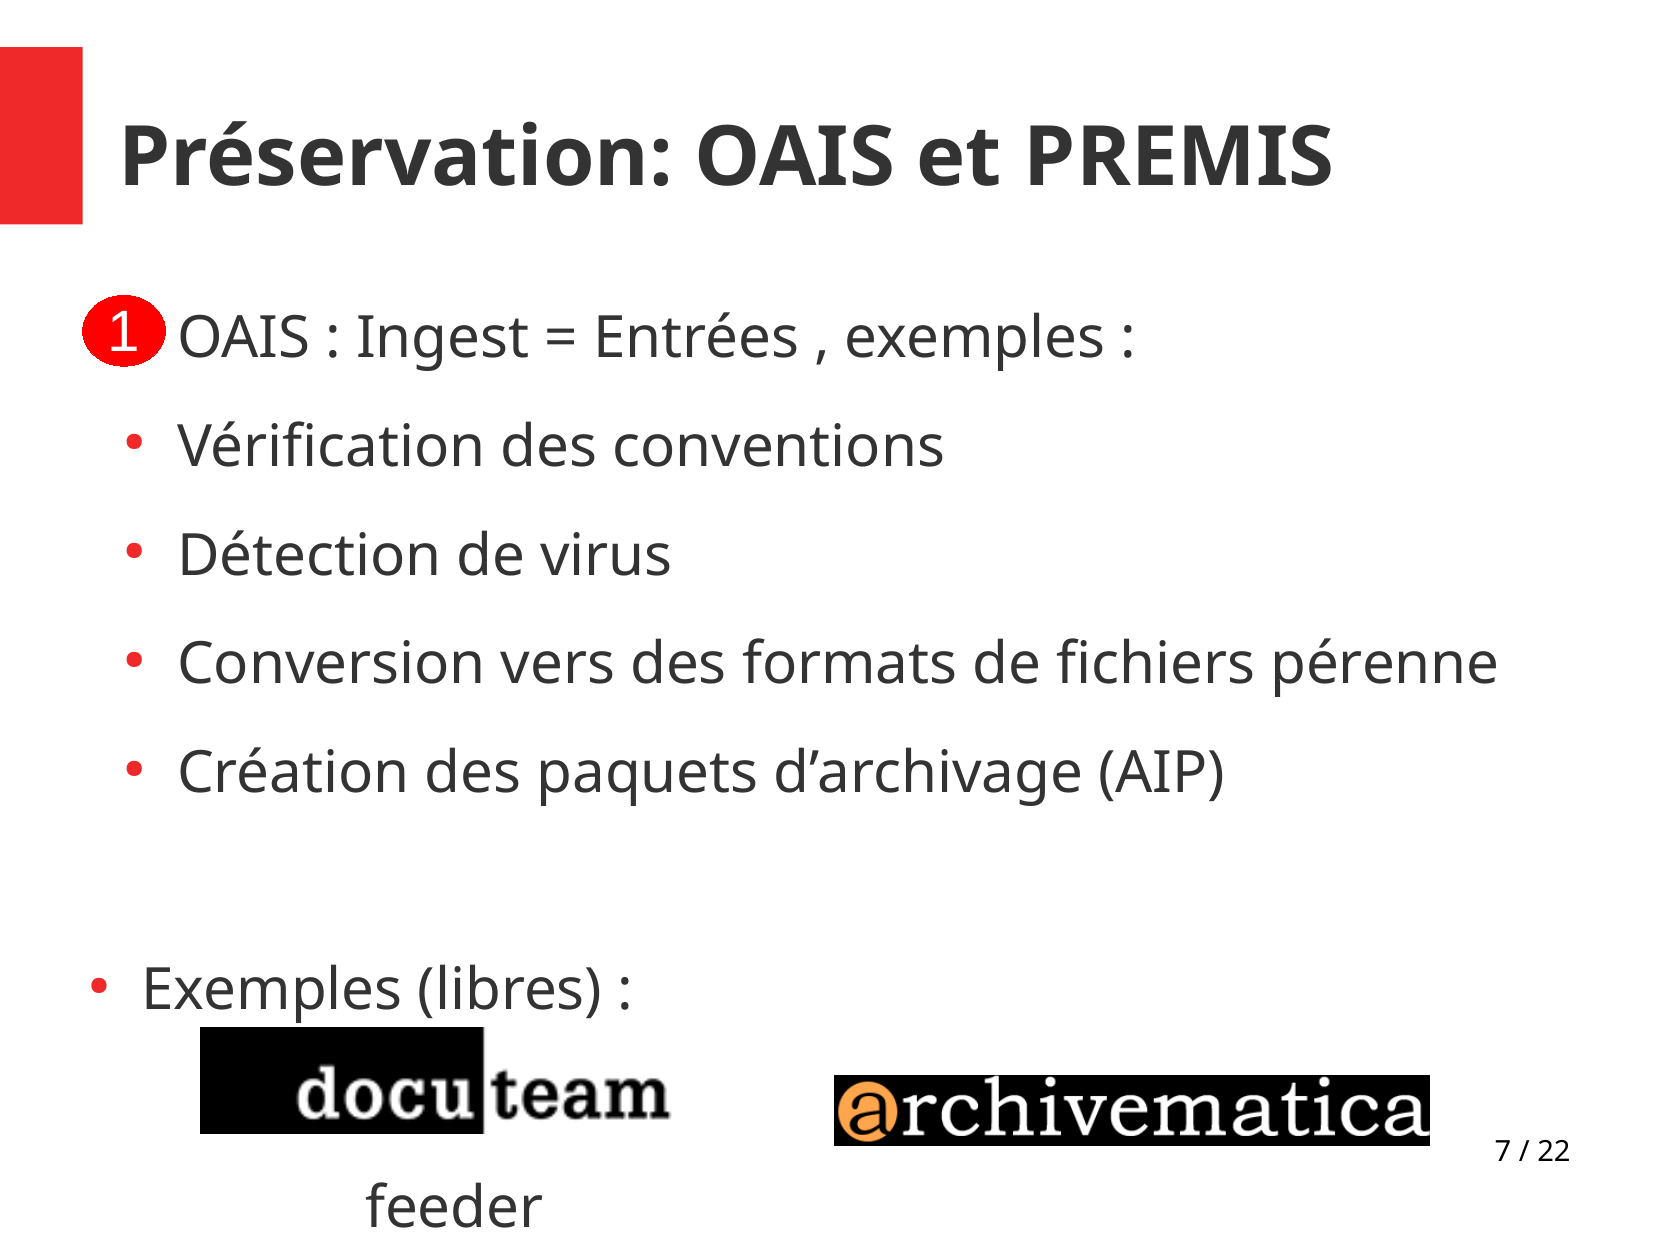

# Préservation: OAIS et PREMIS
1
OAIS : Ingest = Entrées , exemples :
Vérification des conventions
Détection de virus
Conversion vers des formats de fichiers pérenne
Création des paquets d’archivage (AIP)
Exemples (libres) :
 feeder
7